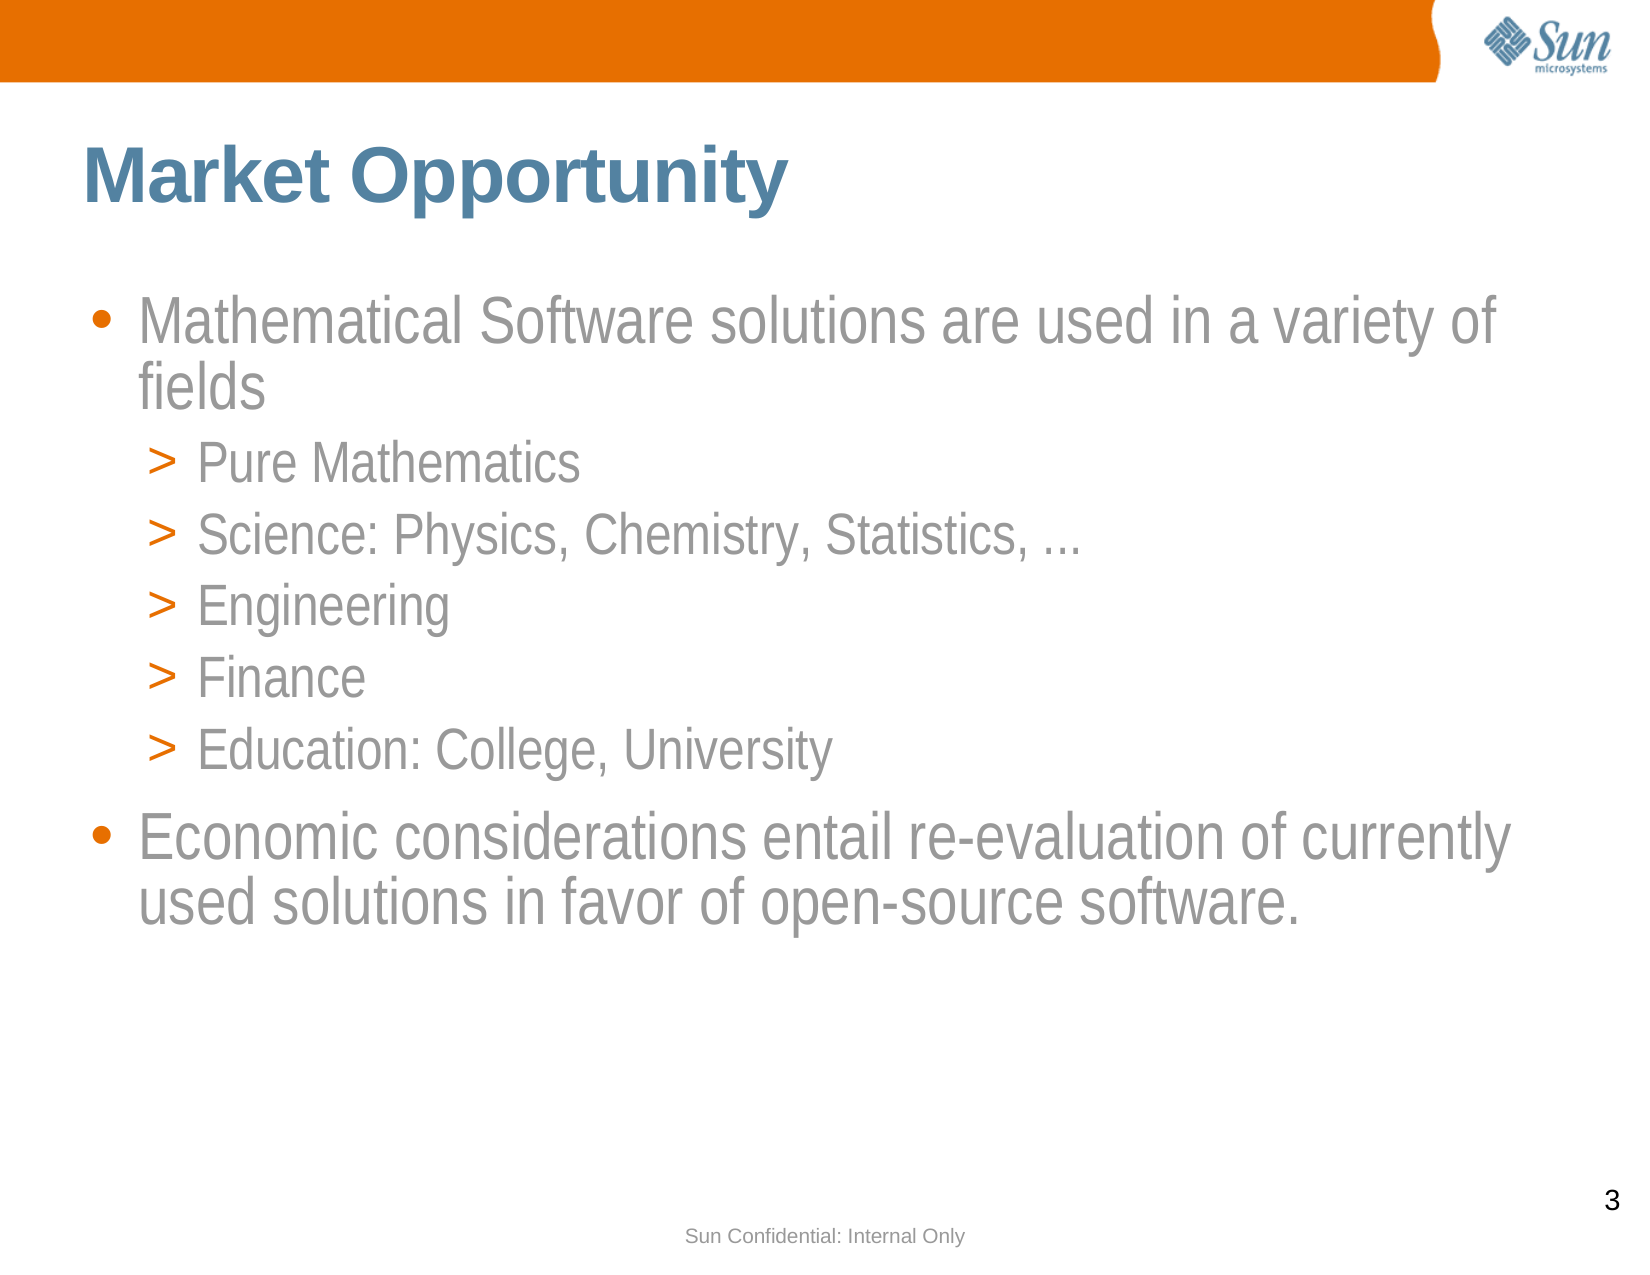

# Market Opportunity
Mathematical Software solutions are used in a variety of fields
Pure Mathematics
Science: Physics, Chemistry, Statistics, ...
Engineering
Finance
Education: College, University
Economic considerations entail re-evaluation of currently used solutions in favor of open-source software.